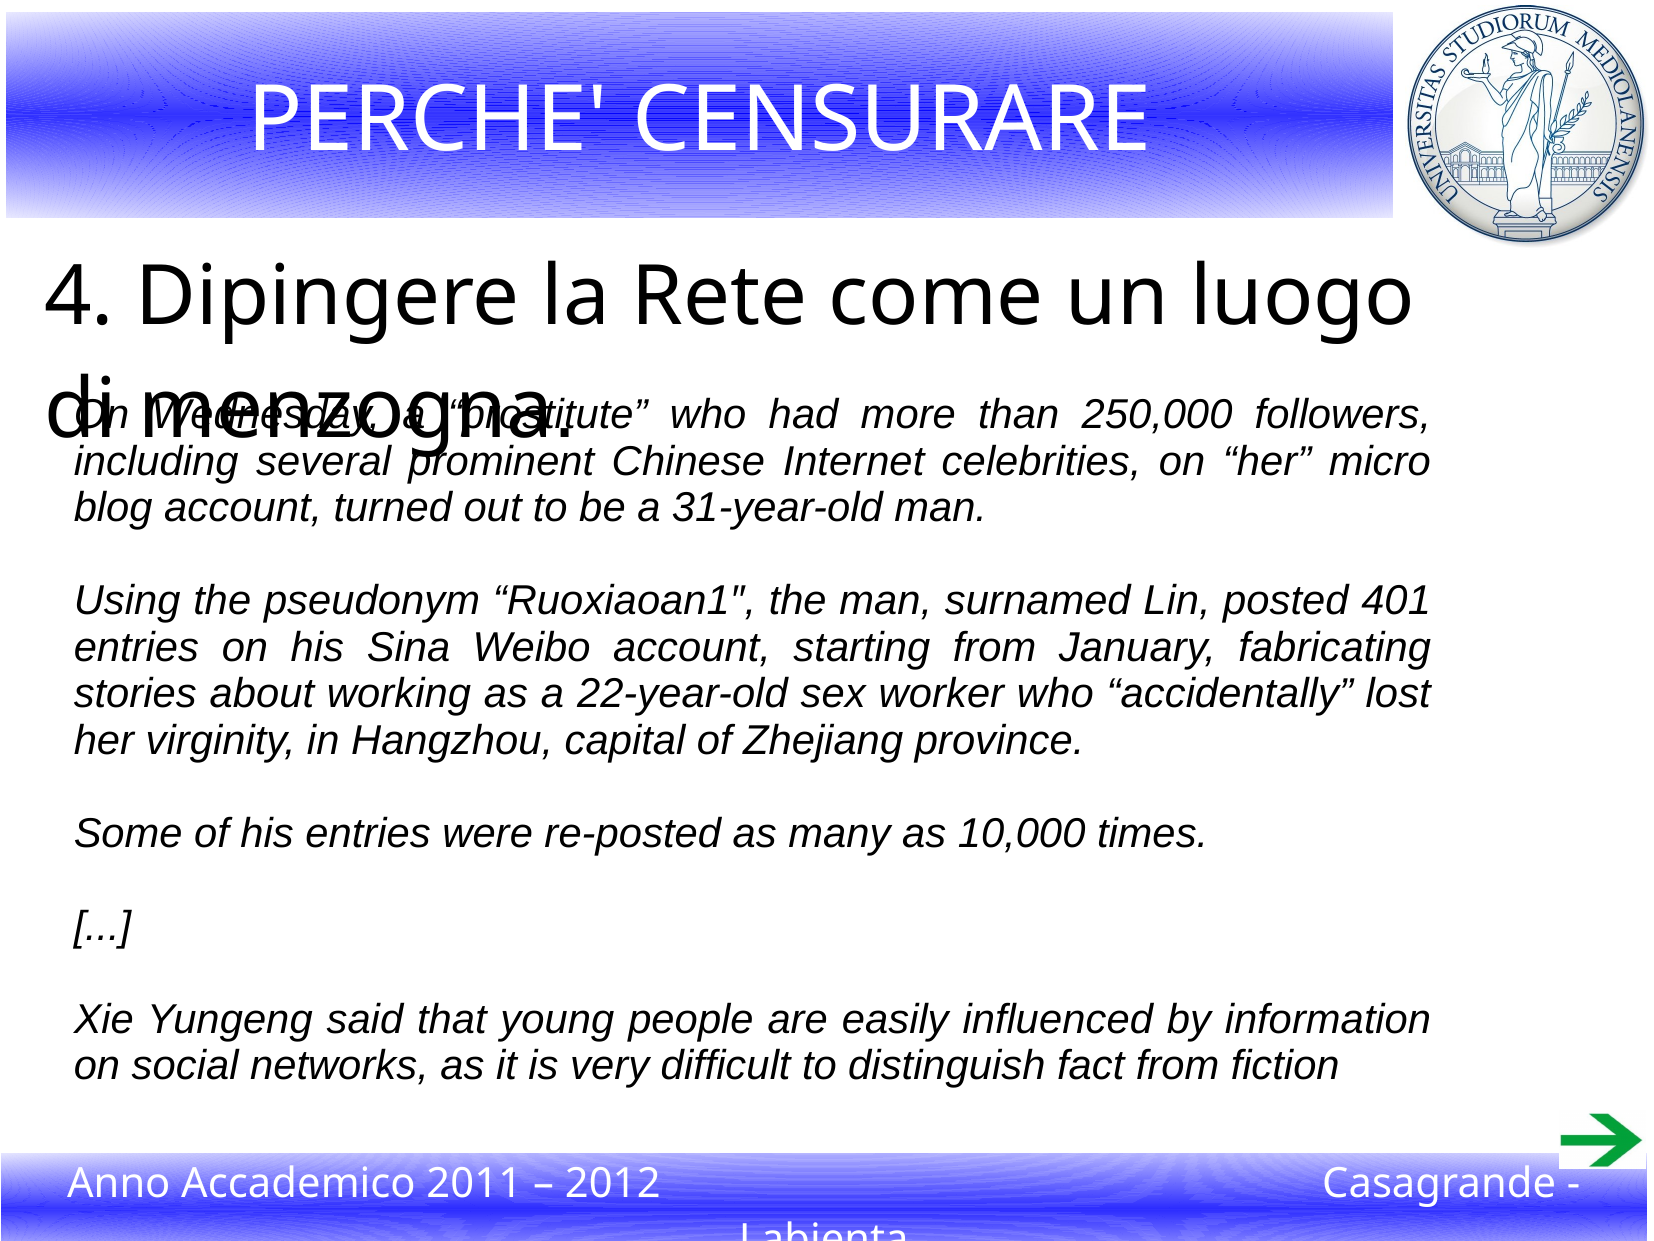

# PERCHE' CENSURARE
4. Dipingere la Rete come un luogo di menzogna.
On Wednesday, a “prostitute” who had more than 250,000 followers, including several prominent Chinese Internet celebrities, on “her” micro blog account, turned out to be a 31-year-old man.
Using the pseudonym “Ruoxiaoan1″, the man, surnamed Lin, posted 401 entries on his Sina Weibo account, starting from January, fabricating stories about working as a 22-year-old sex worker who “accidentally” lost her virginity, in Hangzhou, capital of Zhejiang province.
Some of his entries were re-posted as many as 10,000 times.
[...]
Xie Yungeng said that young people are easily influenced by information on social networks, as it is very difficult to distinguish fact from fiction
Anno Accademico 2011 – 2012 									Casagrande - Labienta